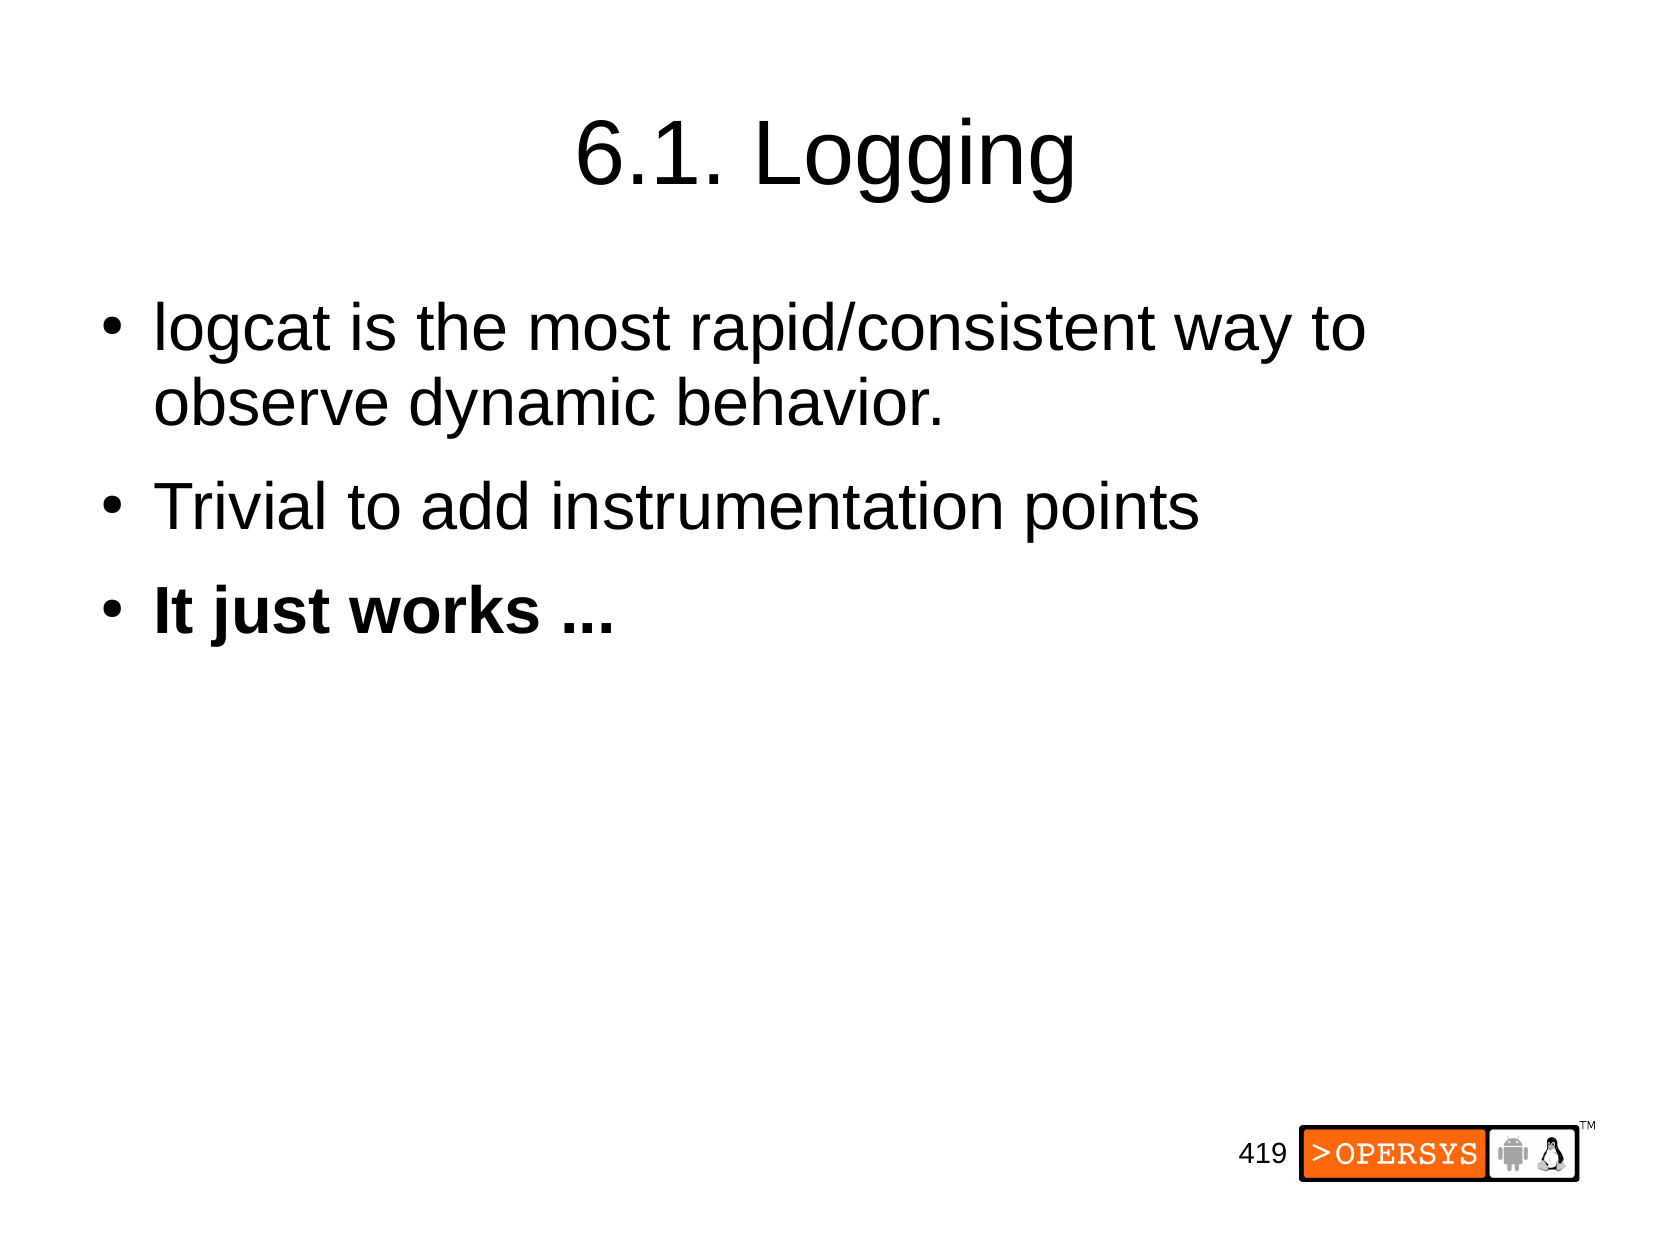

# 6.1. Logging
logcat is the most rapid/consistent way to observe dynamic behavior.
Trivial to add instrumentation points
It just works ...